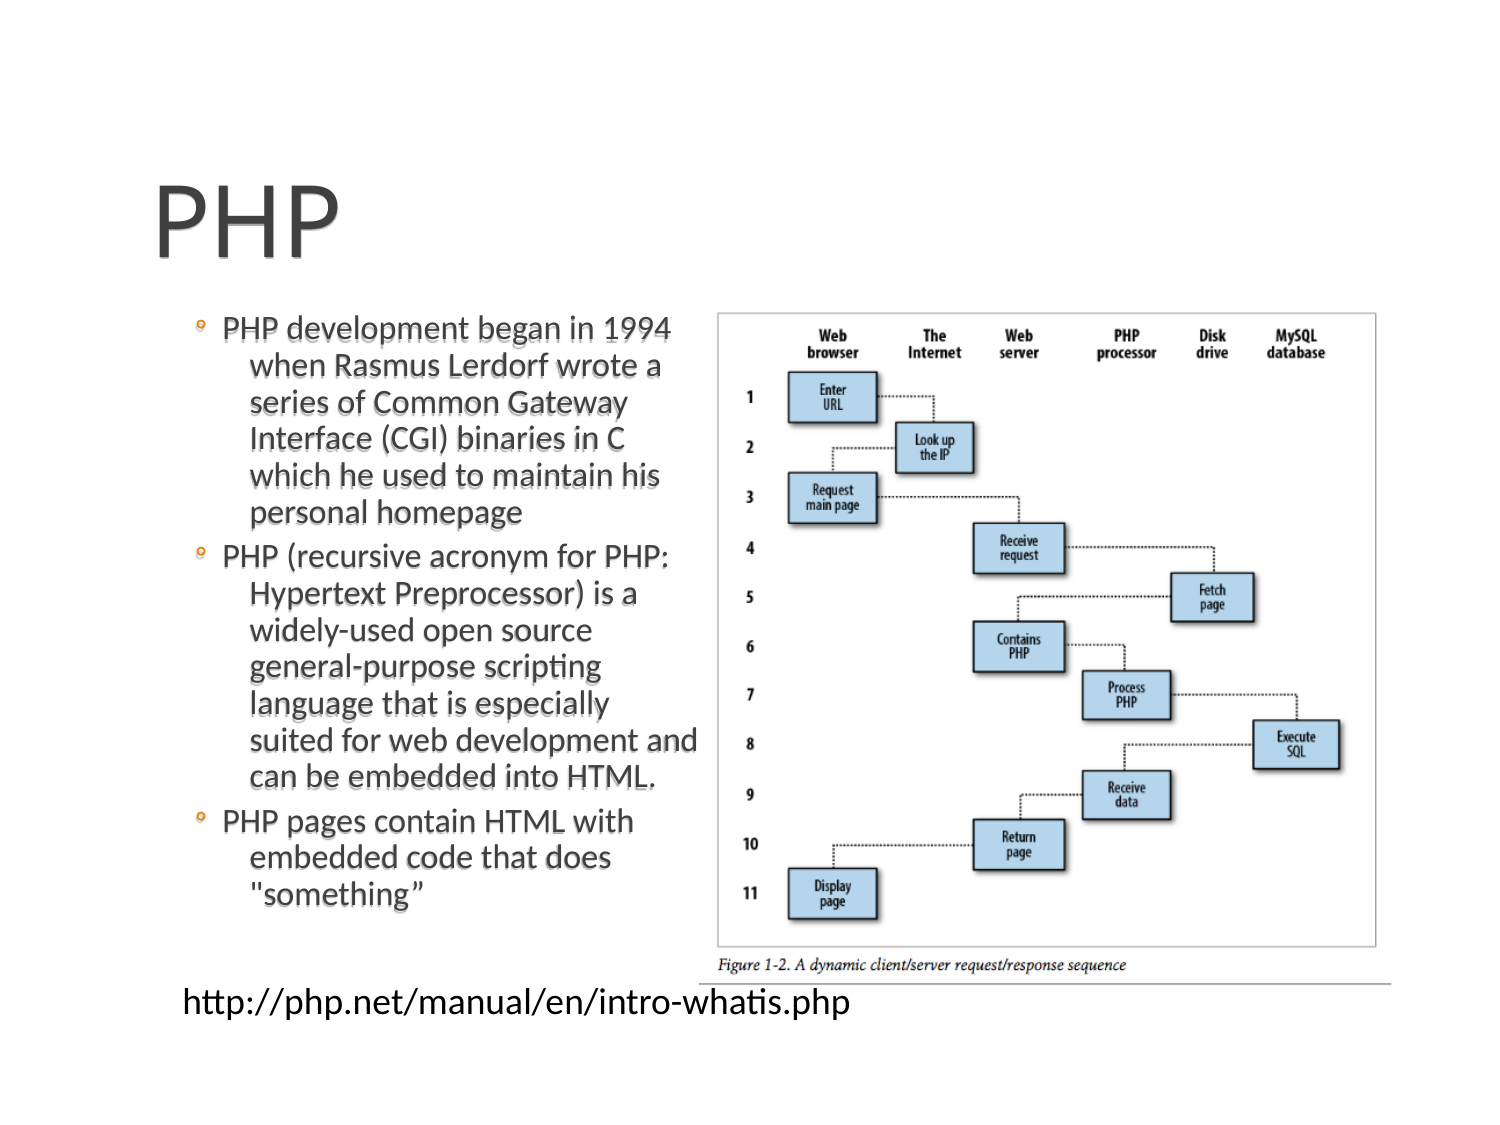

# PHP
PHP development began in 1994 when Rasmus Lerdorf wrote a series of Common Gateway Interface (CGI) binaries in C which he used to maintain his personal homepage
PHP (recursive acronym for PHP: Hypertext Preprocessor) is a widely-used open source general-purpose scripting language that is especially suited for web development and can be embedded into HTML.
PHP pages contain HTML with embedded code that does "something”
http://php.net/manual/en/intro-whatis.php
Copyright © Ricci IEONG for UST training 2024
27